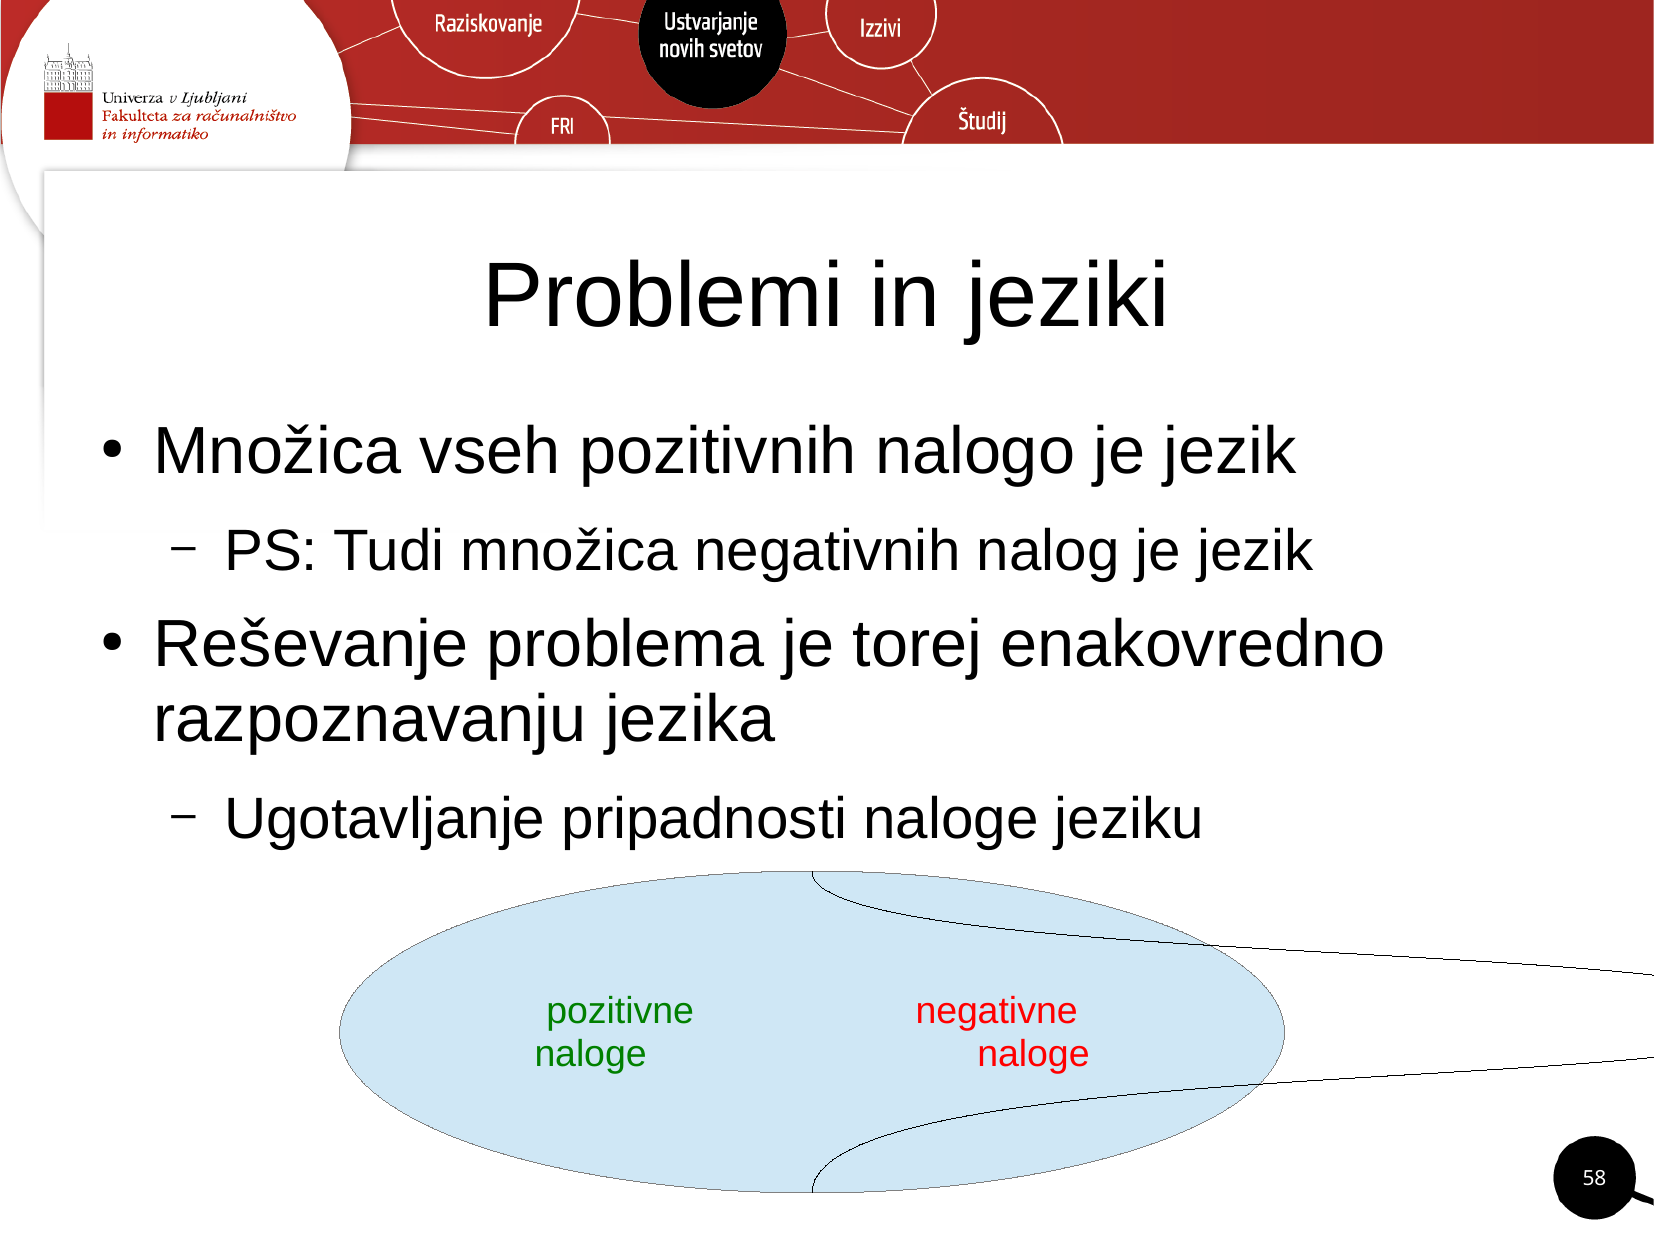

# Problemi in jeziki
Množica vseh pozitivnih nalogo je jezik
PS: Tudi množica negativnih nalog je jezik
Reševanje problema je torej enakovredno razpoznavanju jezika
Ugotavljanje pripadnosti naloge jeziku
pozitivne				negativne
naloge					naloge